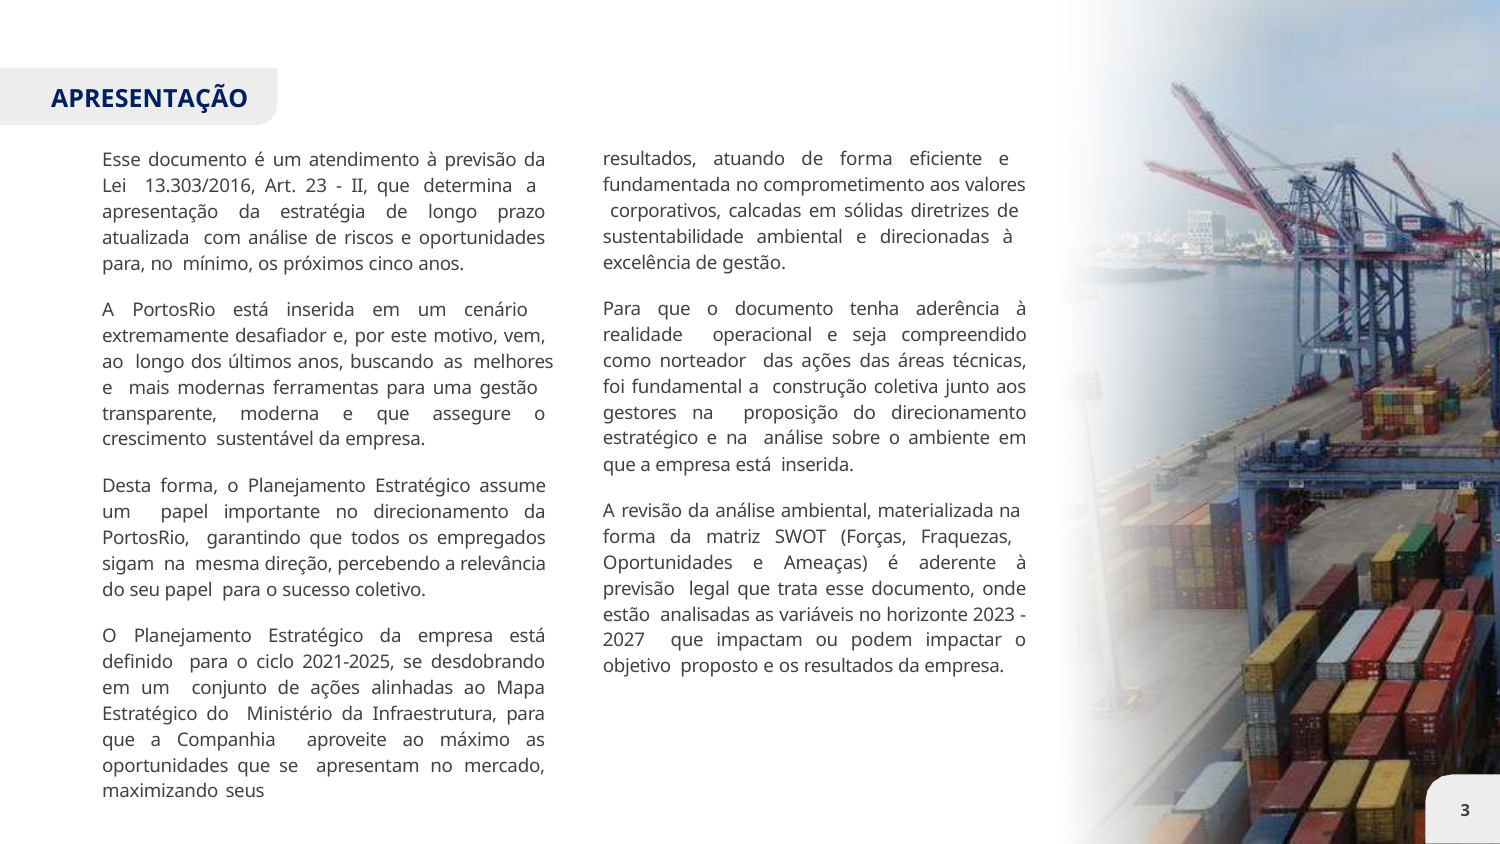

# APRESENTAÇÃO
resultados, atuando de forma eﬁciente e fundamentada no comprometimento aos valores corporativos, calcadas em sólidas diretrizes de sustentabilidade ambiental e direcionadas à excelência de gestão.
Para que o documento tenha aderência à realidade operacional e seja compreendido como norteador das ações das áreas técnicas, foi fundamental a construção coletiva junto aos gestores na proposição do direcionamento estratégico e na análise sobre o ambiente em que a empresa está inserida.
A revisão da análise ambiental, materializada na forma da matriz SWOT (Forças, Fraquezas, Oportunidades e Ameaças) é aderente à previsão legal que trata esse documento, onde estão analisadas as variáveis no horizonte 2023 - 2027 que impactam ou podem impactar o objetivo proposto e os resultados da empresa.
Esse documento é um atendimento à previsão da Lei 13.303/2016, Art. 23 - II, que determina a apresentação da estratégia de longo prazo atualizada com análise de riscos e oportunidades para, no mínimo, os próximos cinco anos.
A PortosRio está inserida em um cenário extremamente desaﬁador e, por este motivo, vem, ao longo dos últimos anos, buscando as melhores e mais modernas ferramentas para uma gestão transparente, moderna e que assegure o crescimento sustentável da empresa.
Desta forma, o Planejamento Estratégico assume um papel importante no direcionamento da PortosRio, garantindo que todos os empregados sigam na mesma direção, percebendo a relevância do seu papel para o sucesso coletivo.
O Planejamento Estratégico da empresa está deﬁnido para o ciclo 2021-2025, se desdobrando em um conjunto de ações alinhadas ao Mapa Estratégico do Ministério da Infraestrutura, para que a Companhia aproveite ao máximo as oportunidades que se apresentam no mercado, maximizando seus